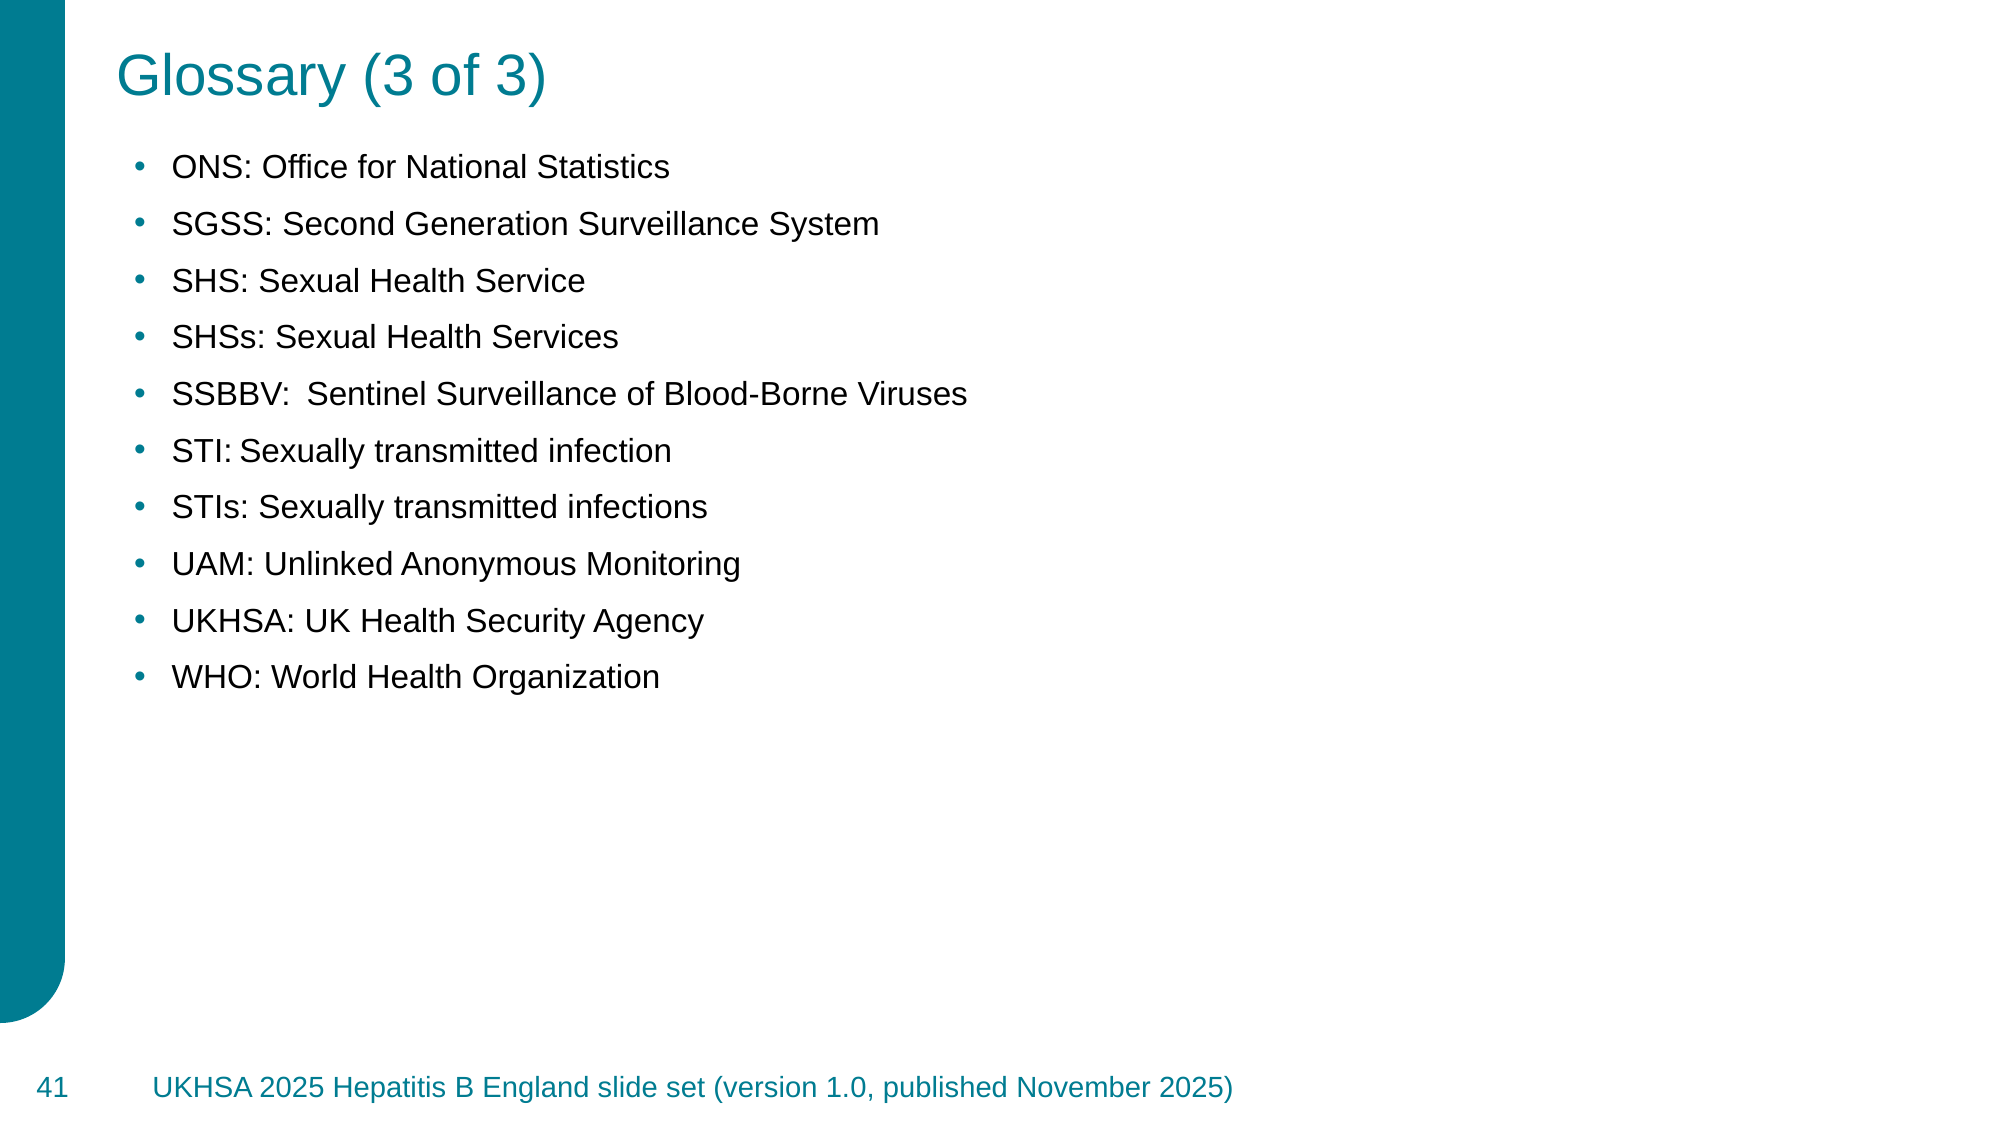

# Glossary (3 of 3)
ONS: Office for National Statistics
SGSS: Second Generation Surveillance System
SHS: Sexual Health Service
SHSs: Sexual Health Services
SSBBV:  Sentinel Surveillance of Blood-Borne Viruses
STI: Sexually transmitted infection
STIs: Sexually transmitted infections
UAM: Unlinked Anonymous Monitoring
UKHSA: UK Health Security Agency
WHO: World Health Organization
UKHSA 2025 Hepatitis B England slide set (version 1.0, published November 2025)